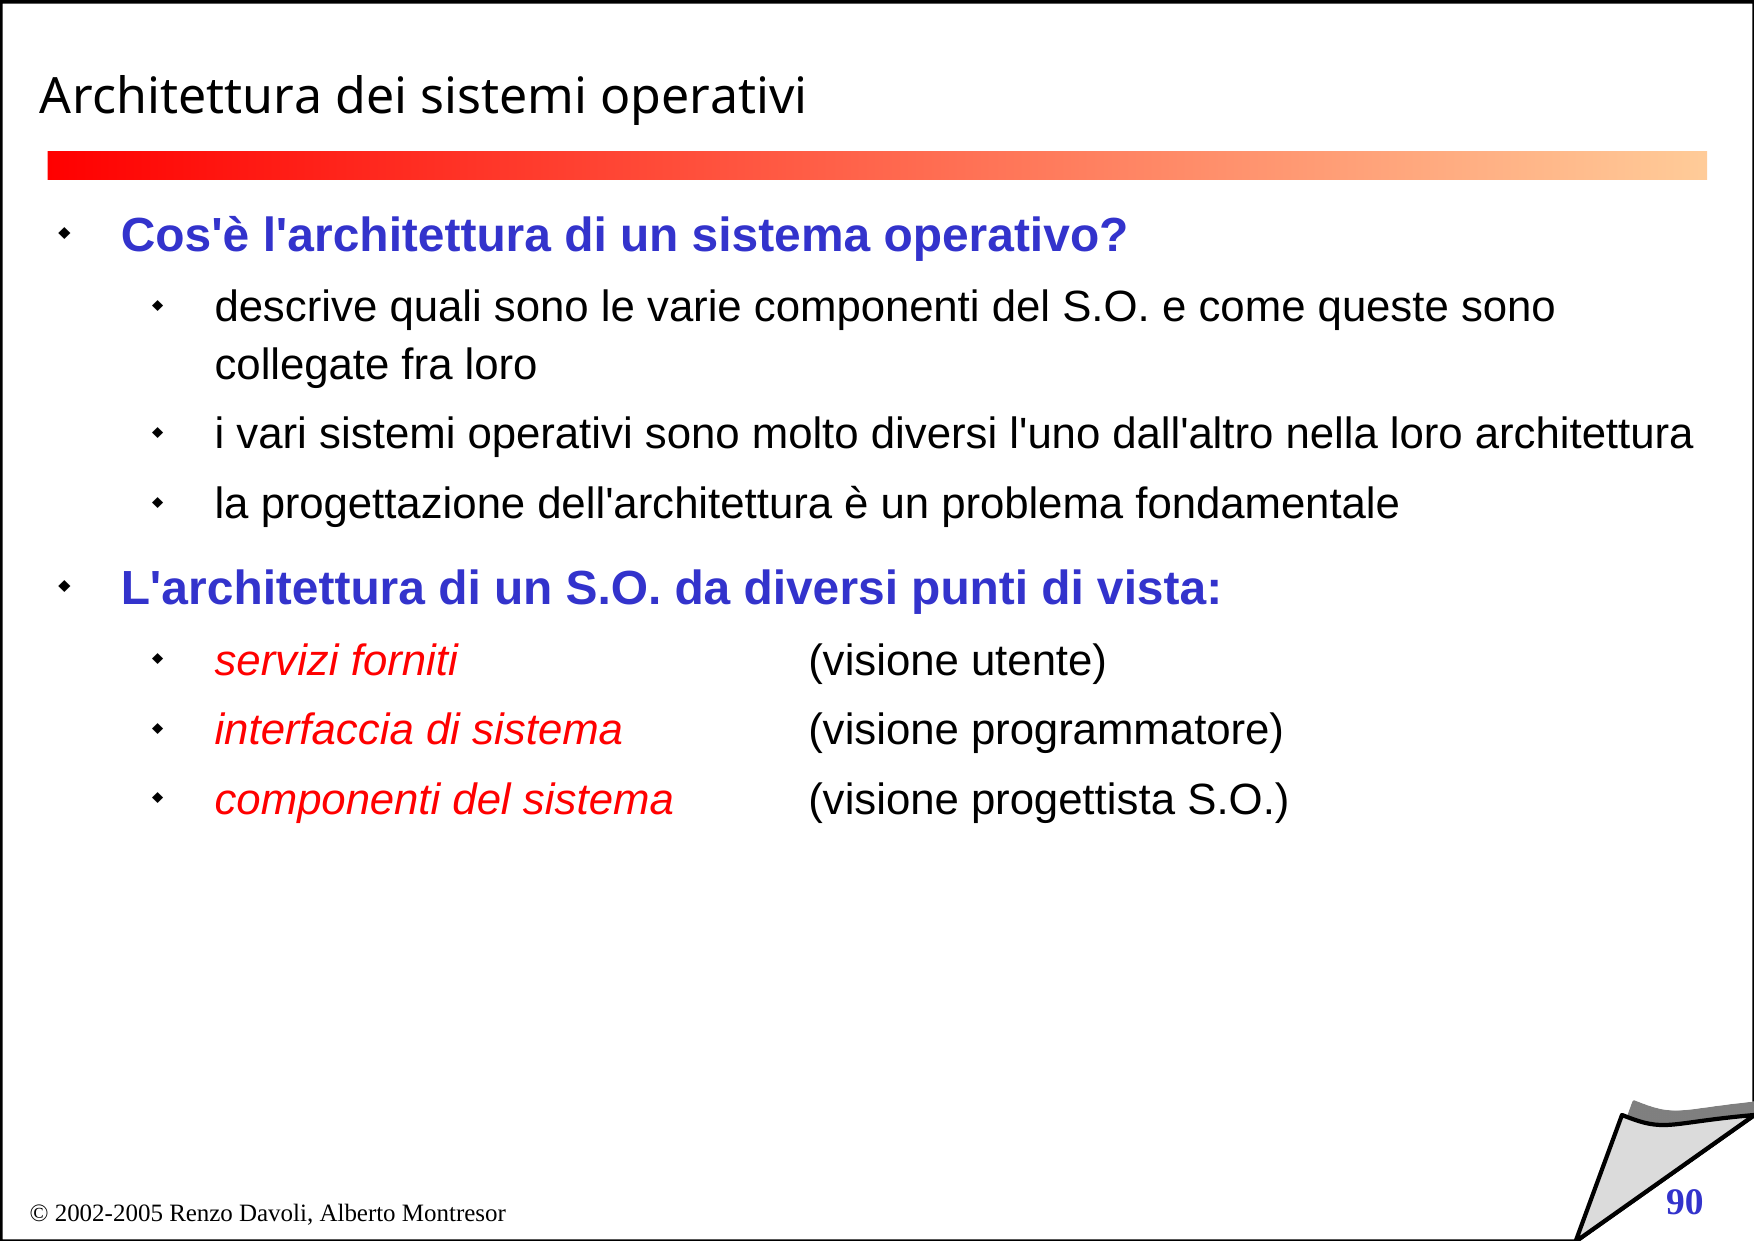

# Architettura dei sistemi operativi
Cos'è l'architettura di un sistema operativo?
descrive quali sono le varie componenti del S.O. e come queste sono collegate fra loro
i vari sistemi operativi sono molto diversi l'uno dall'altro nella loro architettura
la progettazione dell'architettura è un problema fondamentale
L'architettura di un S.O. da diversi punti di vista:
servizi forniti 			(visione utente)
interfaccia di sistema 		(visione programmatore)
componenti del sistema	(visione progettista S.O.)